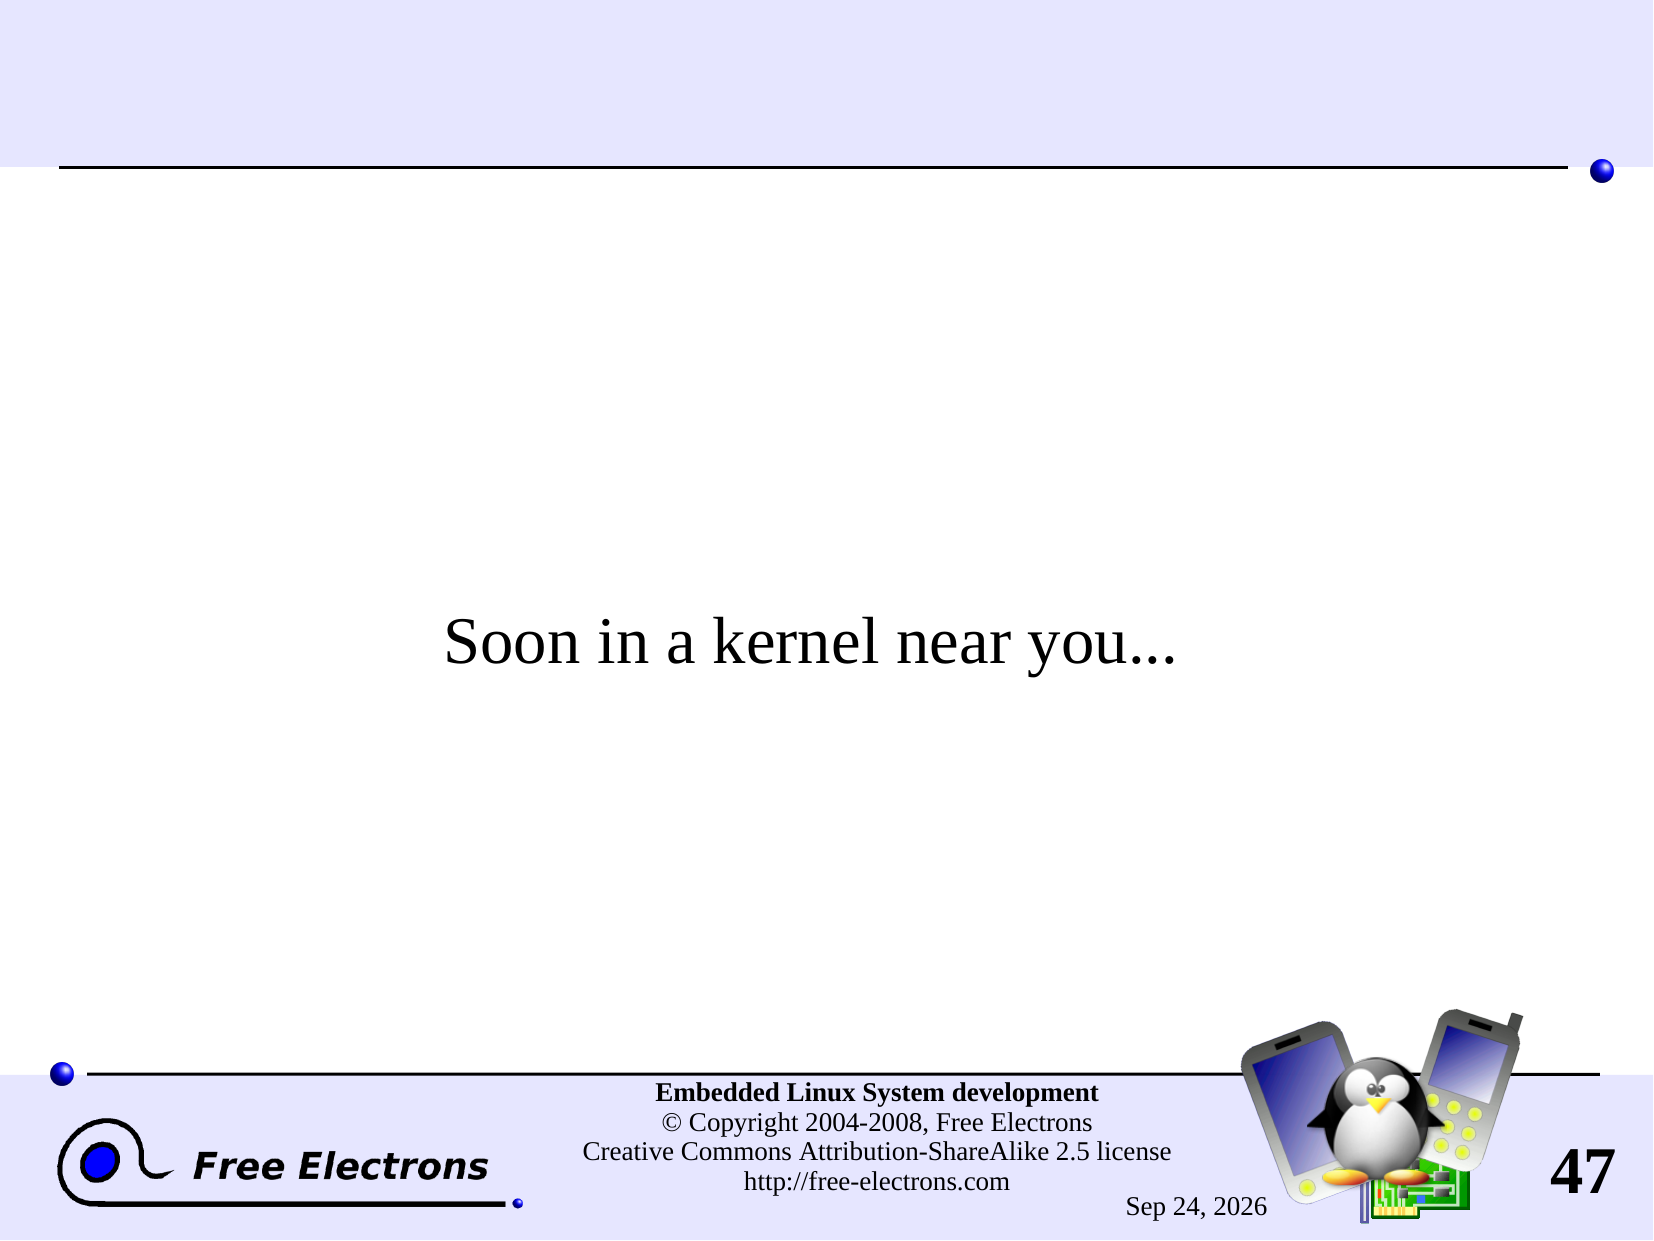

# Soon in a kernel near you...